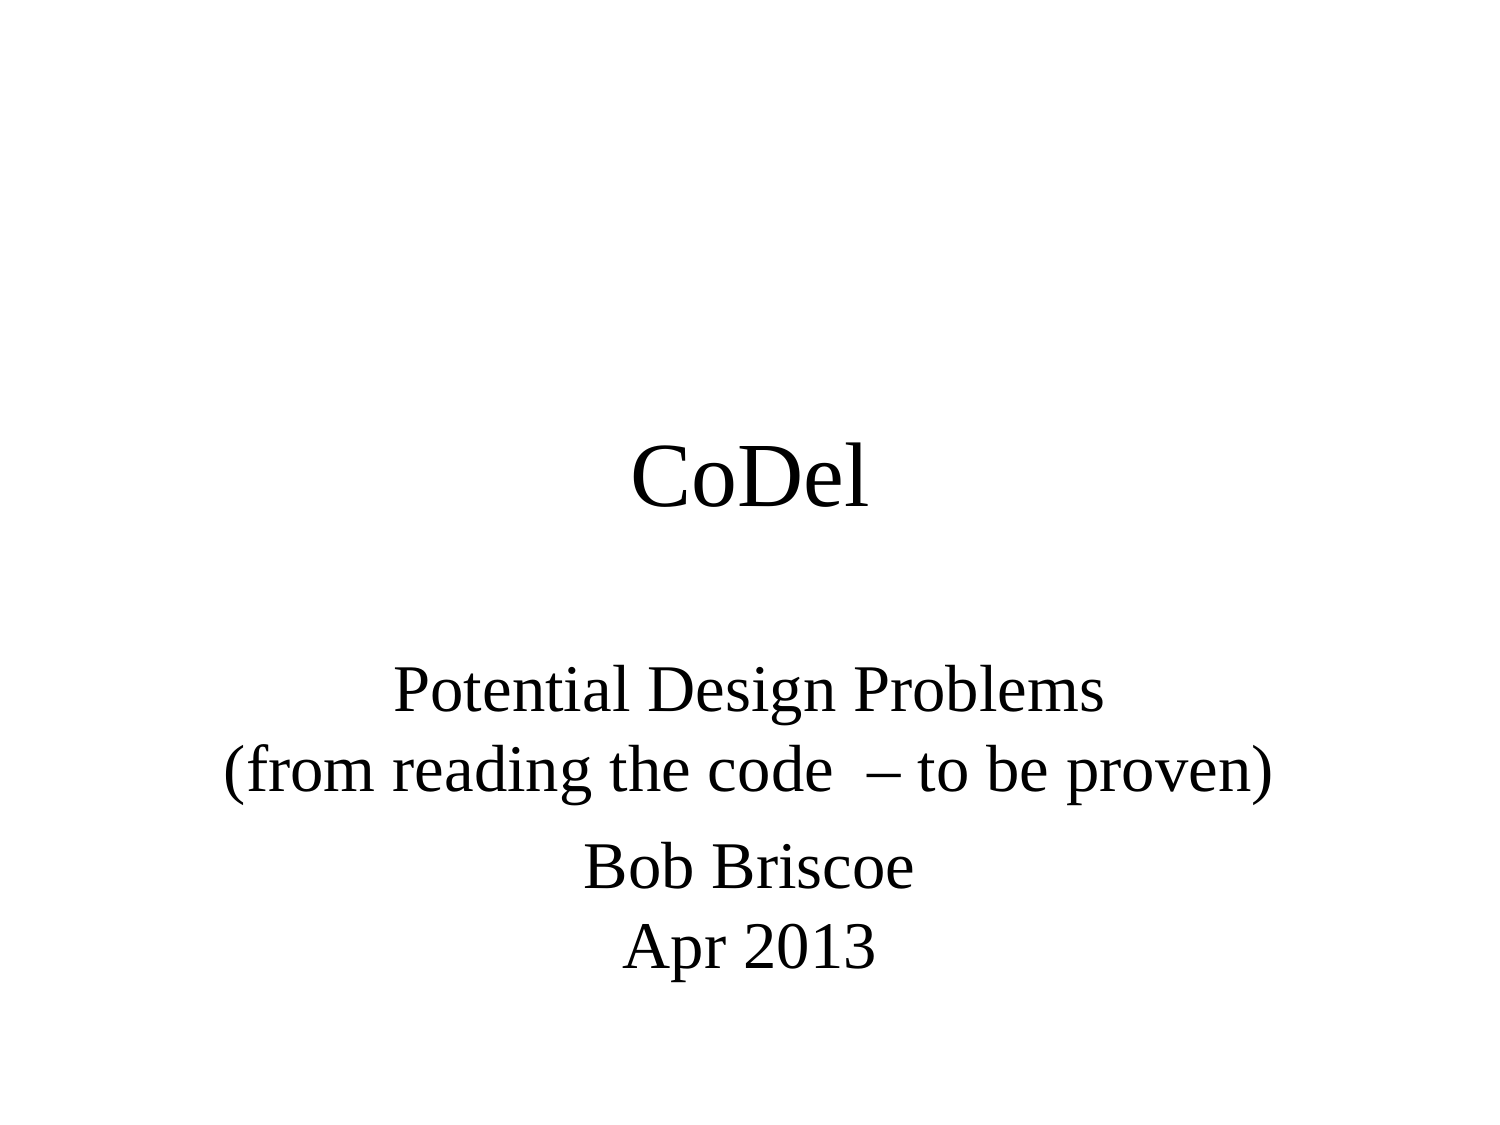

CoDel
Potential Design Problems
(from reading the code – to be proven)
Bob Briscoe
Apr 2013